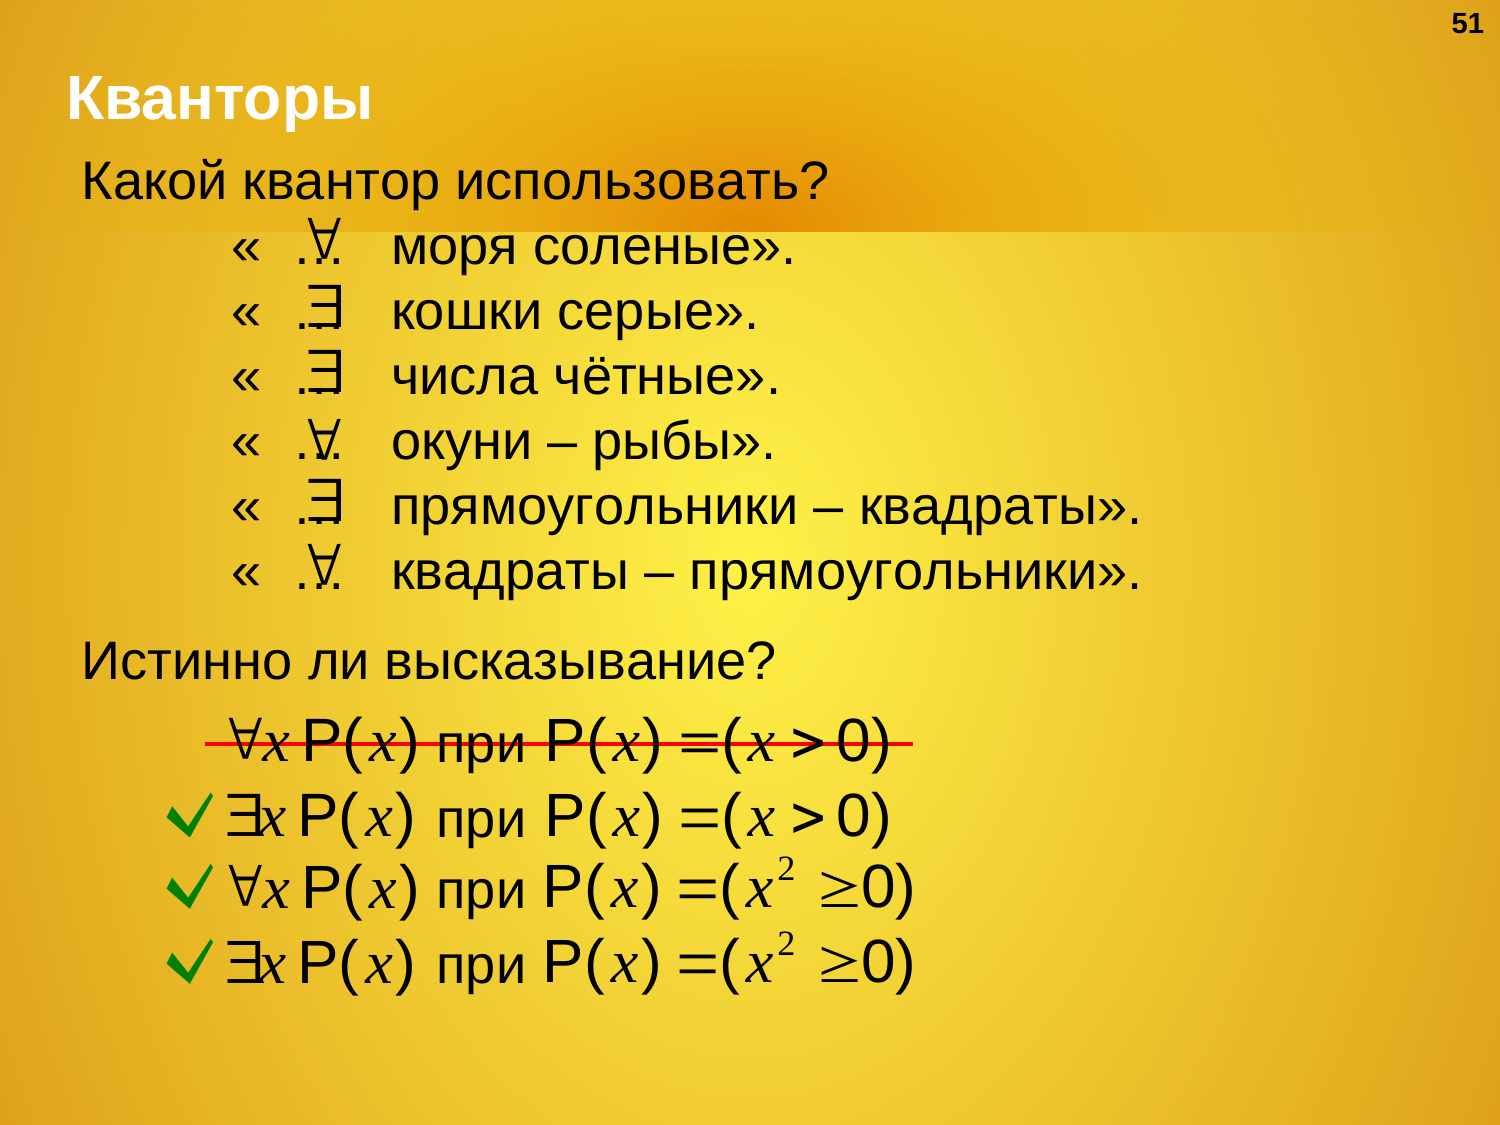

# Кванторы
Какой квантор использовать?
	« … моря соленые».
	« … кошки серые».
	« … числа чётные».
	« … окуни – рыбы».
	« … прямоугольники – квадраты».
	« … квадраты – прямоугольники».
Истинно ли высказывание?
при
при
при
при